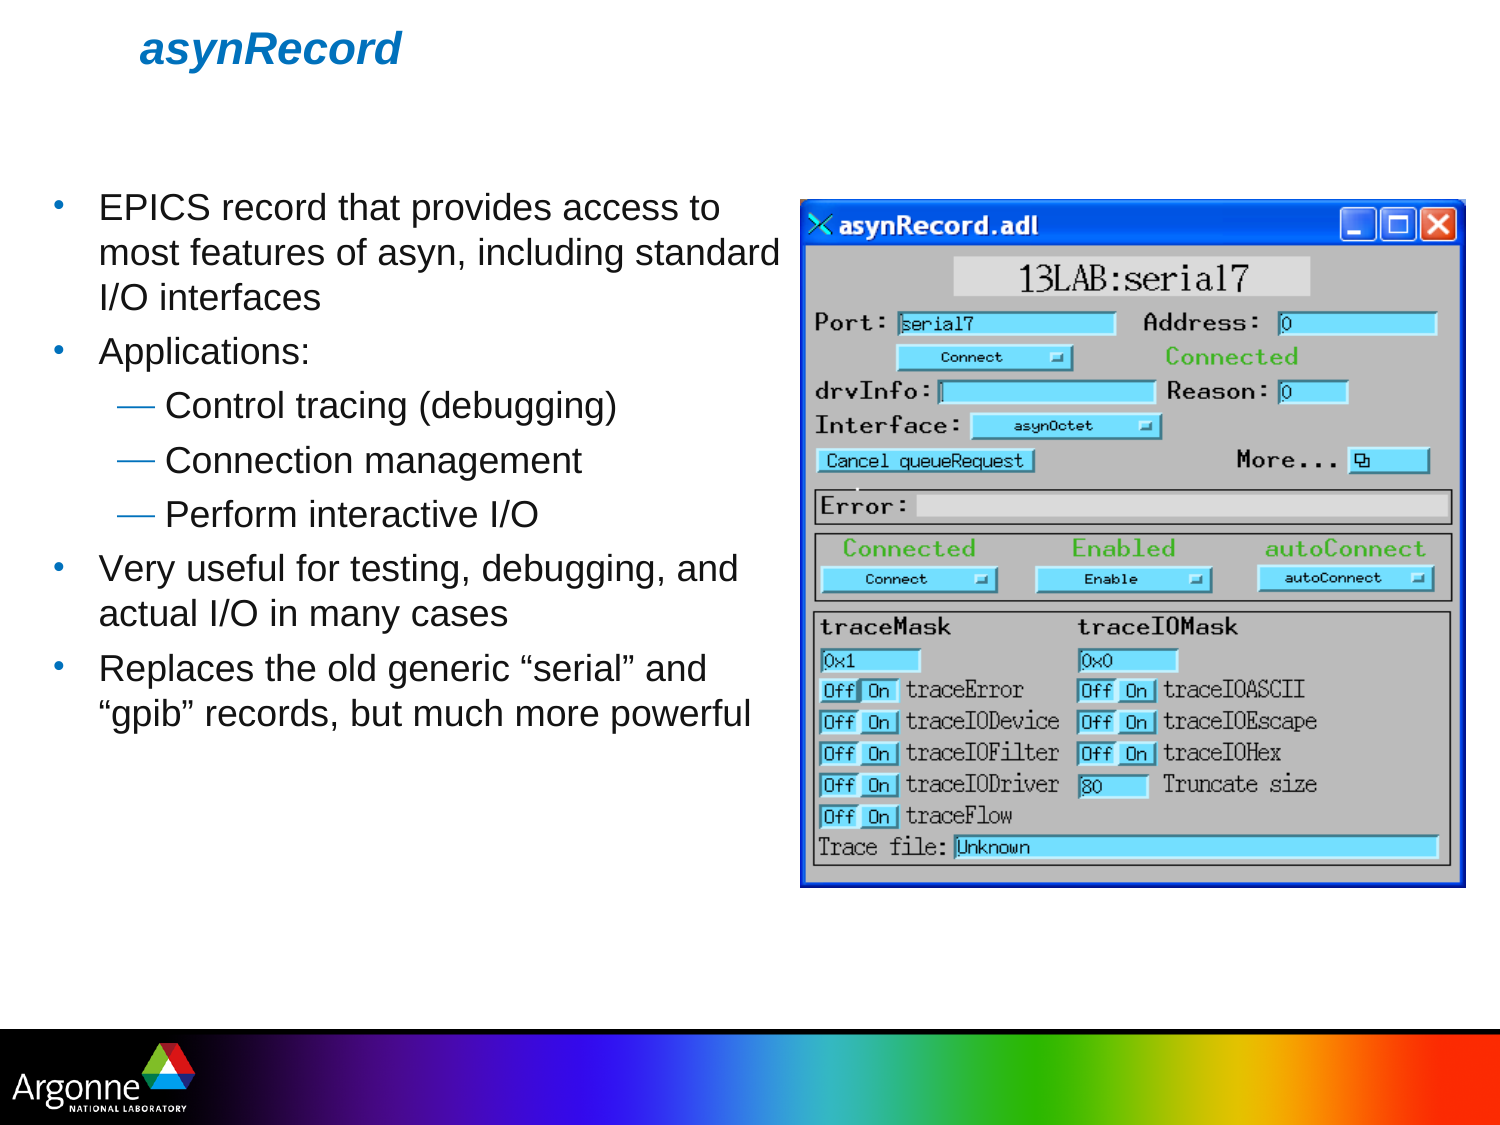

# asynRecord
EPICS record that provides access to most features of asyn, including standard I/O interfaces
Applications:
Control tracing (debugging)
Connection management
Perform interactive I/O
Very useful for testing, debugging, and actual I/O in many cases
Replaces the old generic “serial” and “gpib” records, but much more powerful